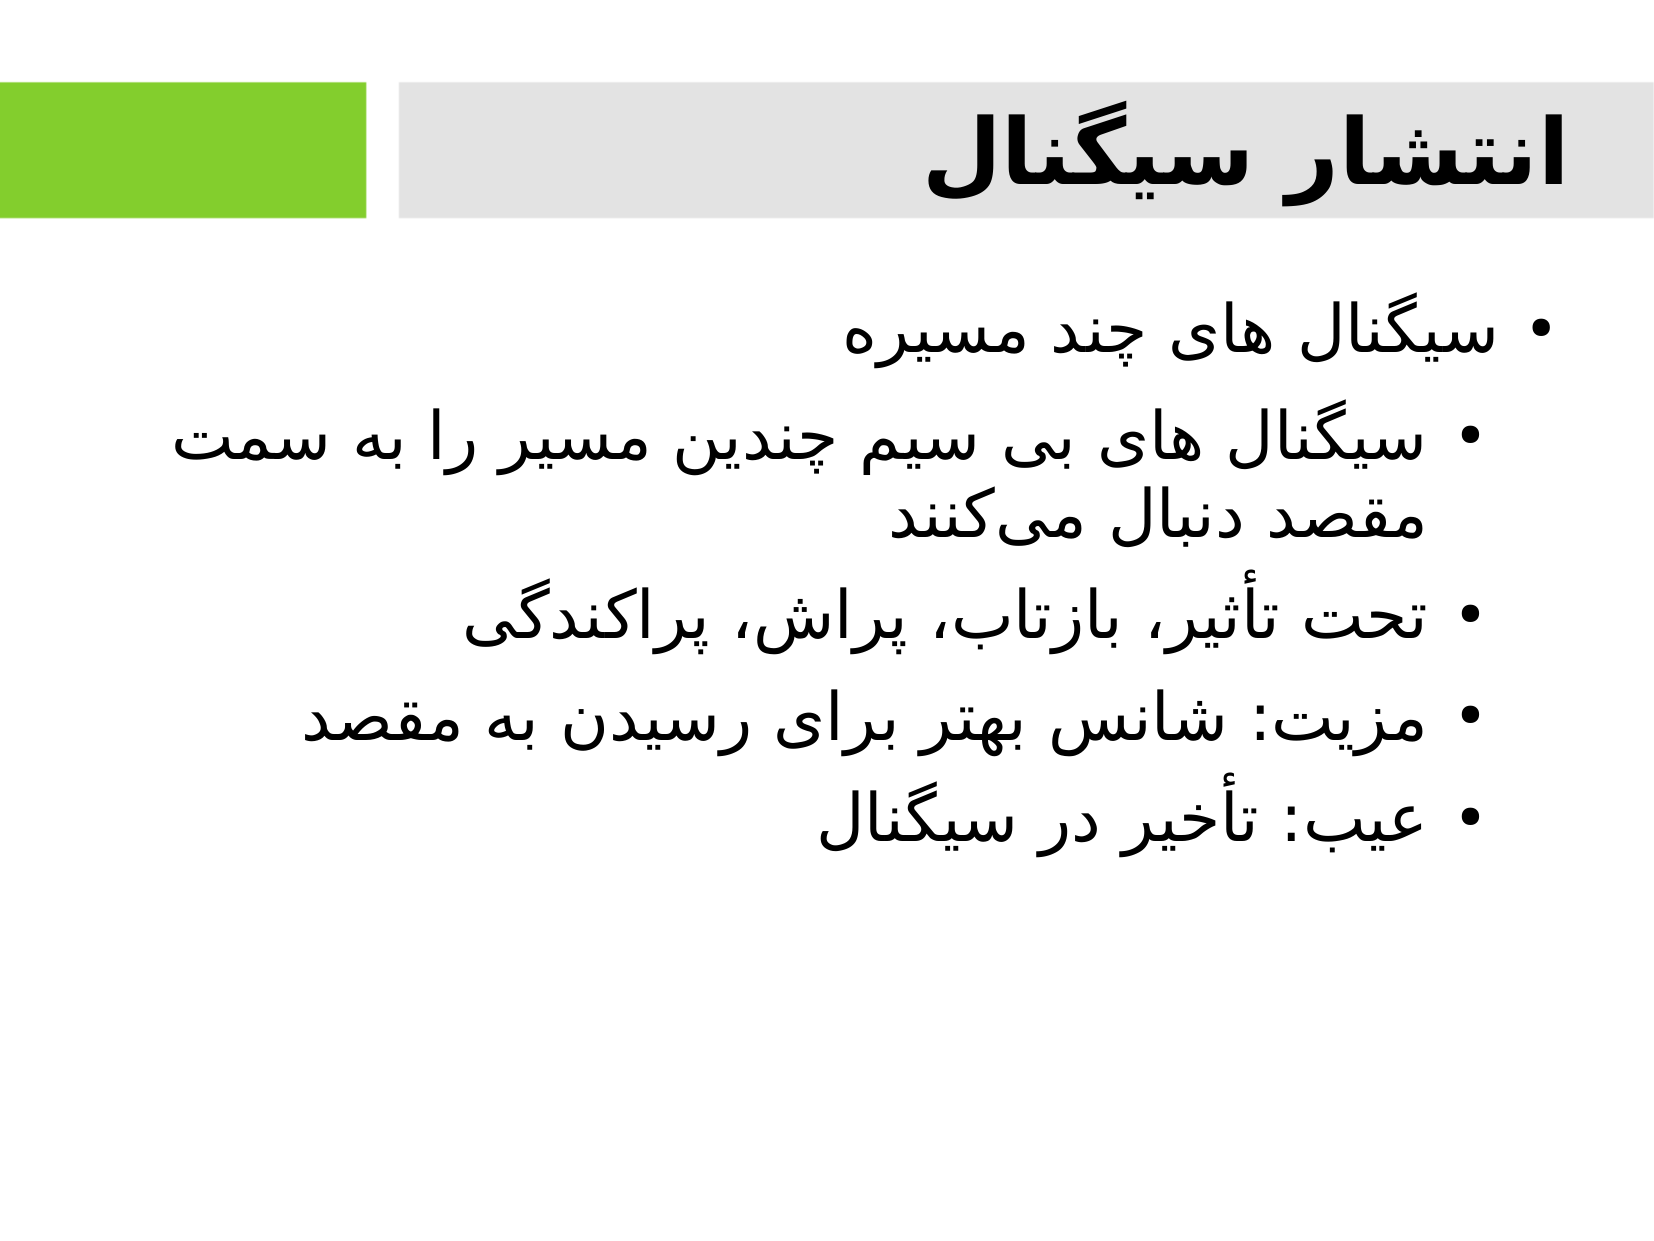

# انتشار سیگنال
سیگنال های چند مسیره
سیگنال های بی سیم چندین مسیر را به سمت مقصد دنبال می‌کنند
تحت تأثیر، بازتاب، پراش، پراکندگی
مزیت: شانس بهتر برای رسیدن به مقصد
عیب: تأخیر در سیگنال